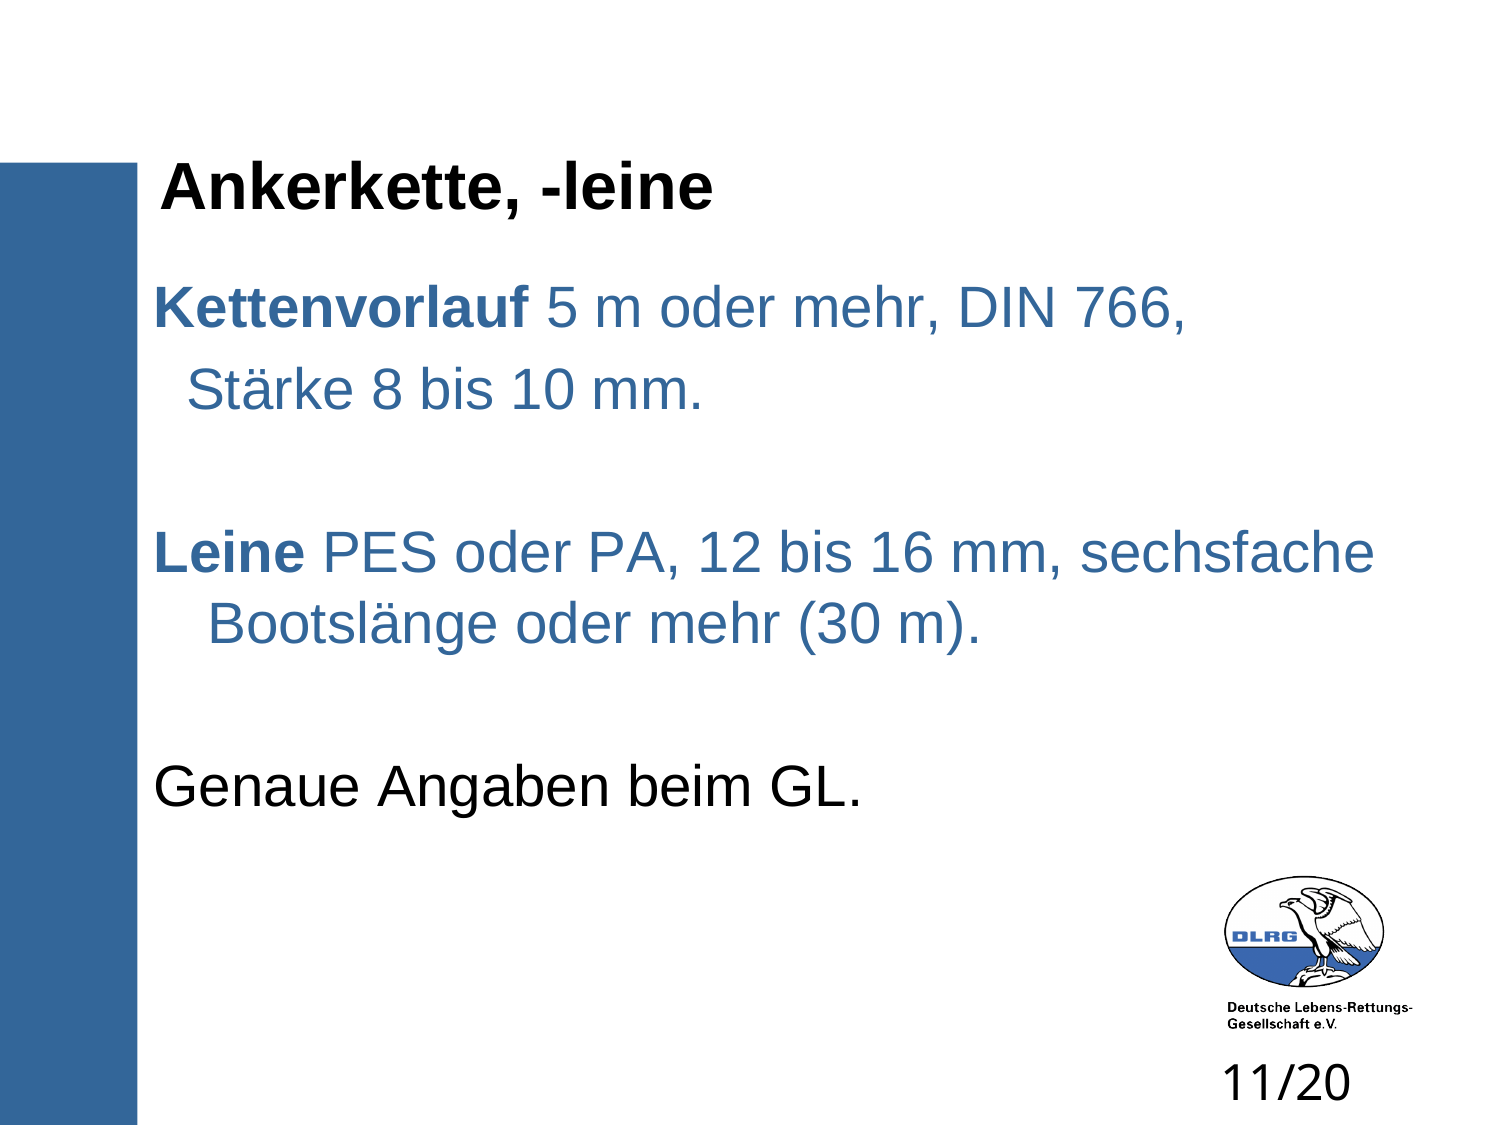

# Ankerkette, -leine
Kettenvorlauf 5 m oder mehr, DIN 766,
 Stärke 8 bis 10 mm.
Leine PES oder PA, 12 bis 16 mm, sechsfache Bootslänge oder mehr (30 m).
Genaue Angaben beim GL.